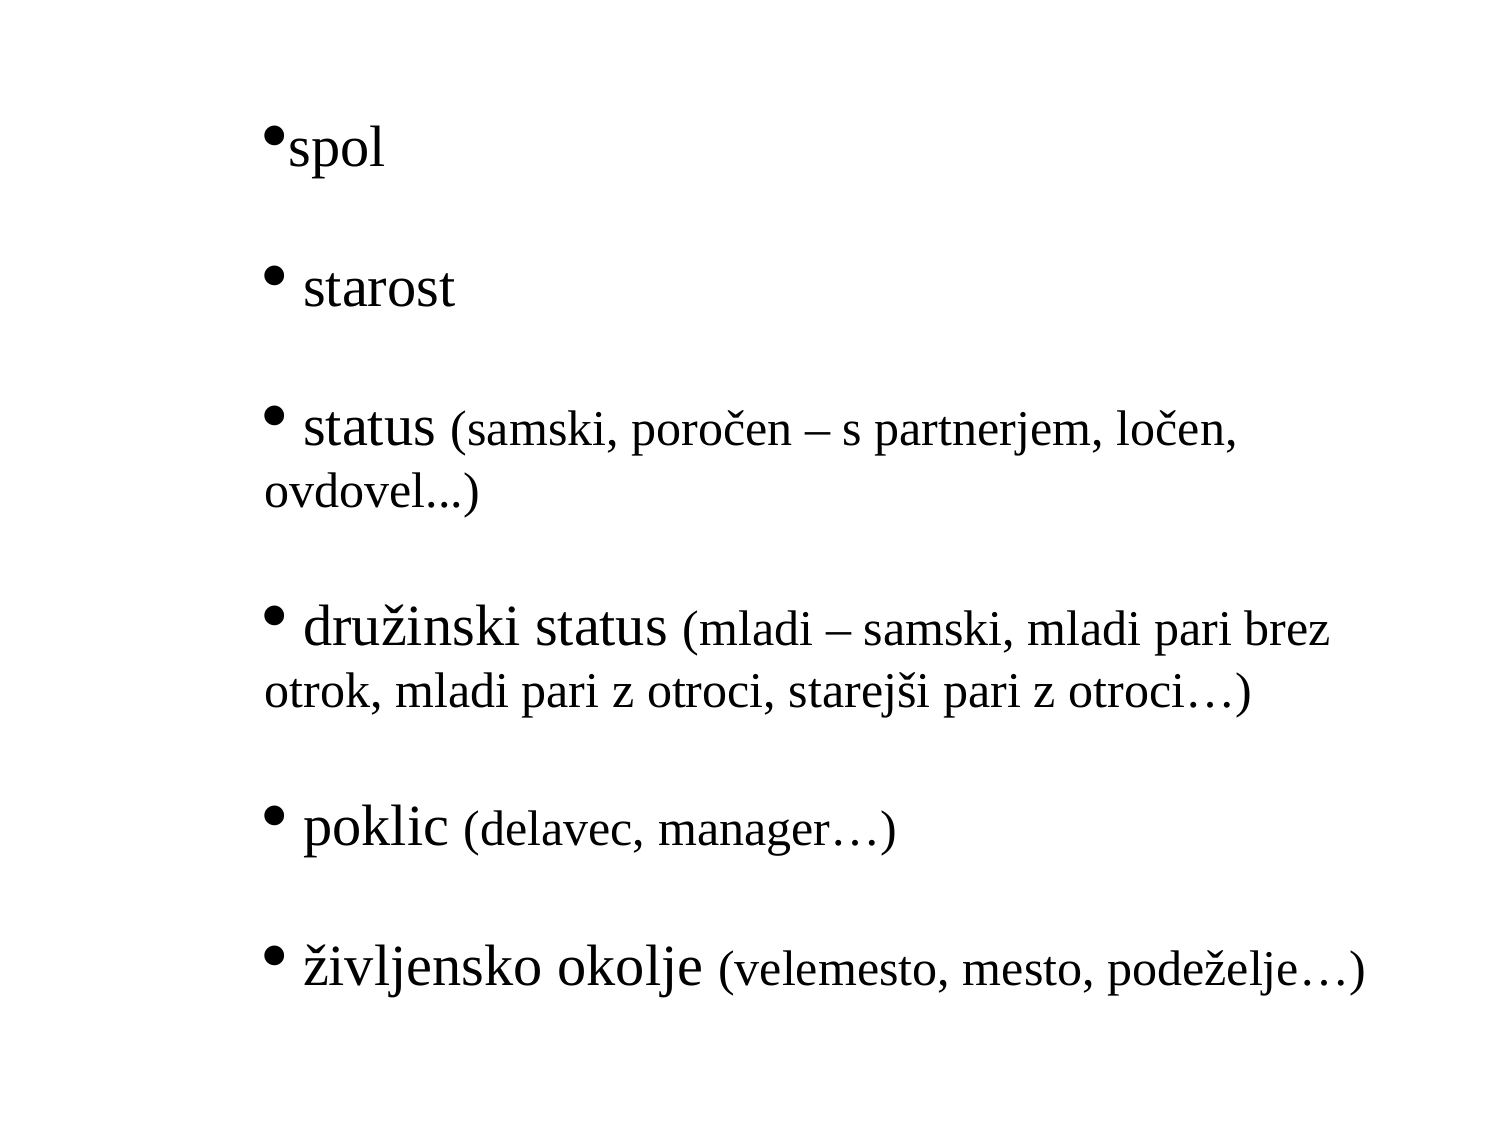

spol
 starost
 status (samski, poročen – s partnerjem, ločen, ovdovel...)
 družinski status (mladi – samski, mladi pari brez otrok, mladi pari z otroci, starejši pari z otroci…)
 poklic (delavec, manager…)
 življensko okolje (velemesto, mesto, podeželje…)